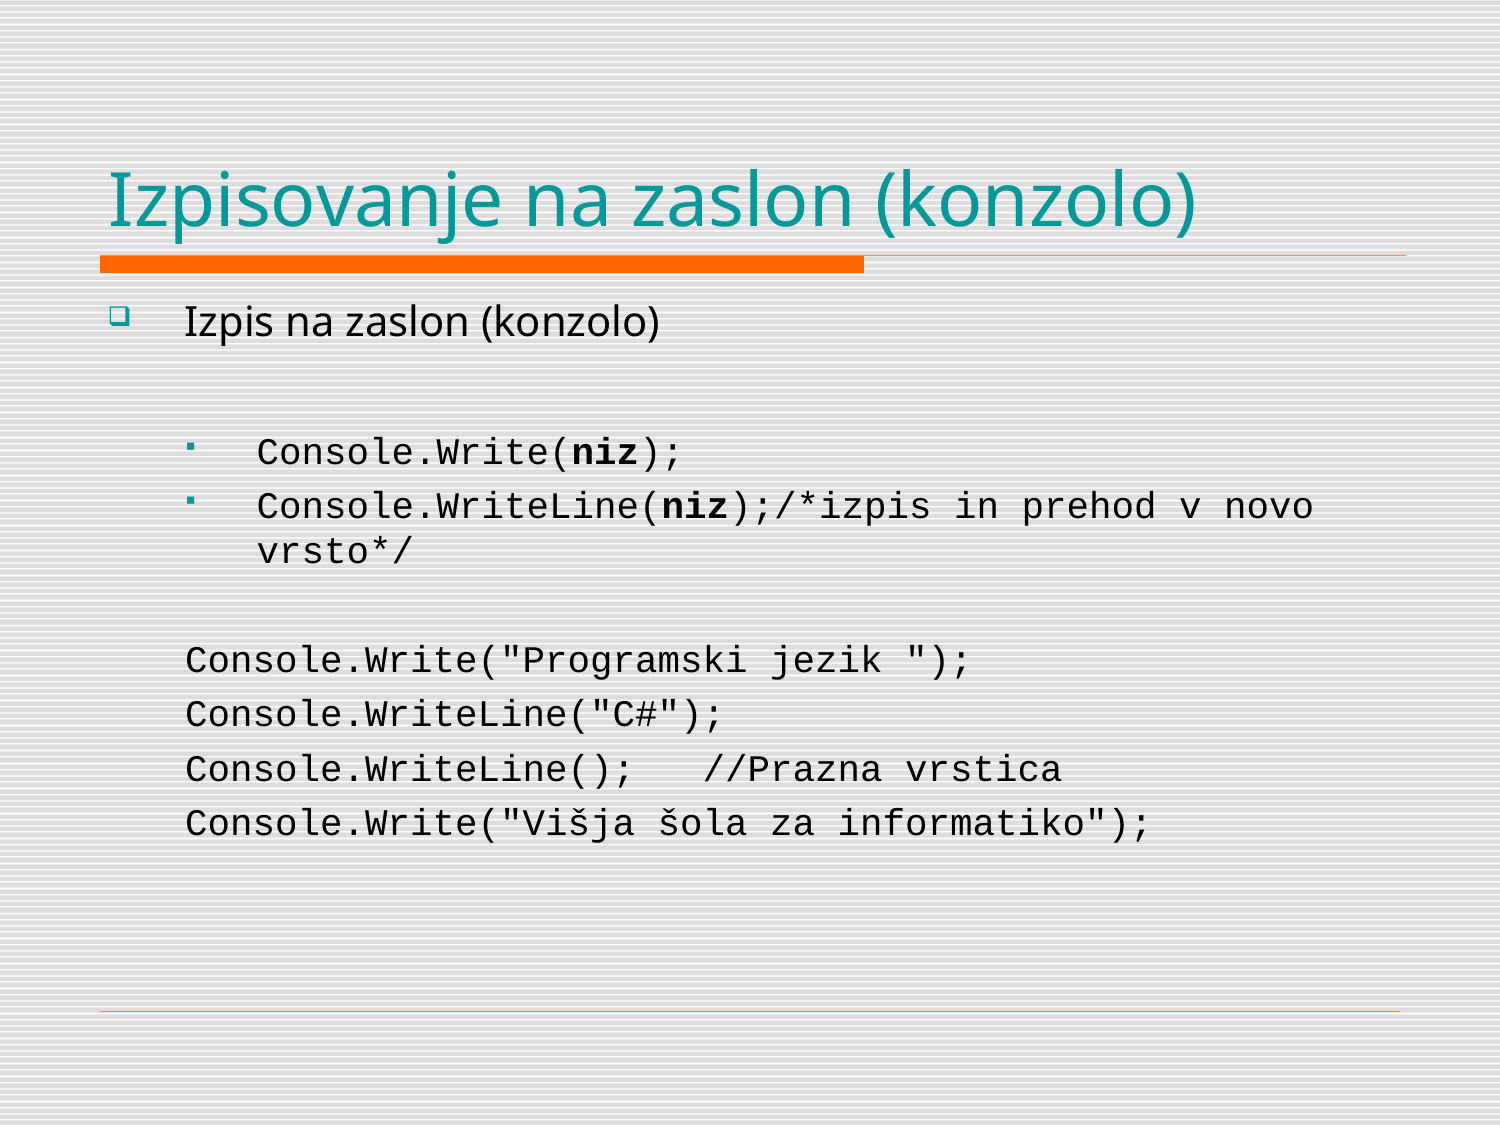

# Izpisovanje na zaslon (konzolo)
Izpis na zaslon (konzolo)
Console.Write(niz);
Console.WriteLine(niz);/*izpis in prehod v novo vrsto*/
Console.Write("Programski jezik ");
Console.WriteLine("C#");
Console.WriteLine(); //Prazna vrstica
Console.Write("Višja šola za informatiko");